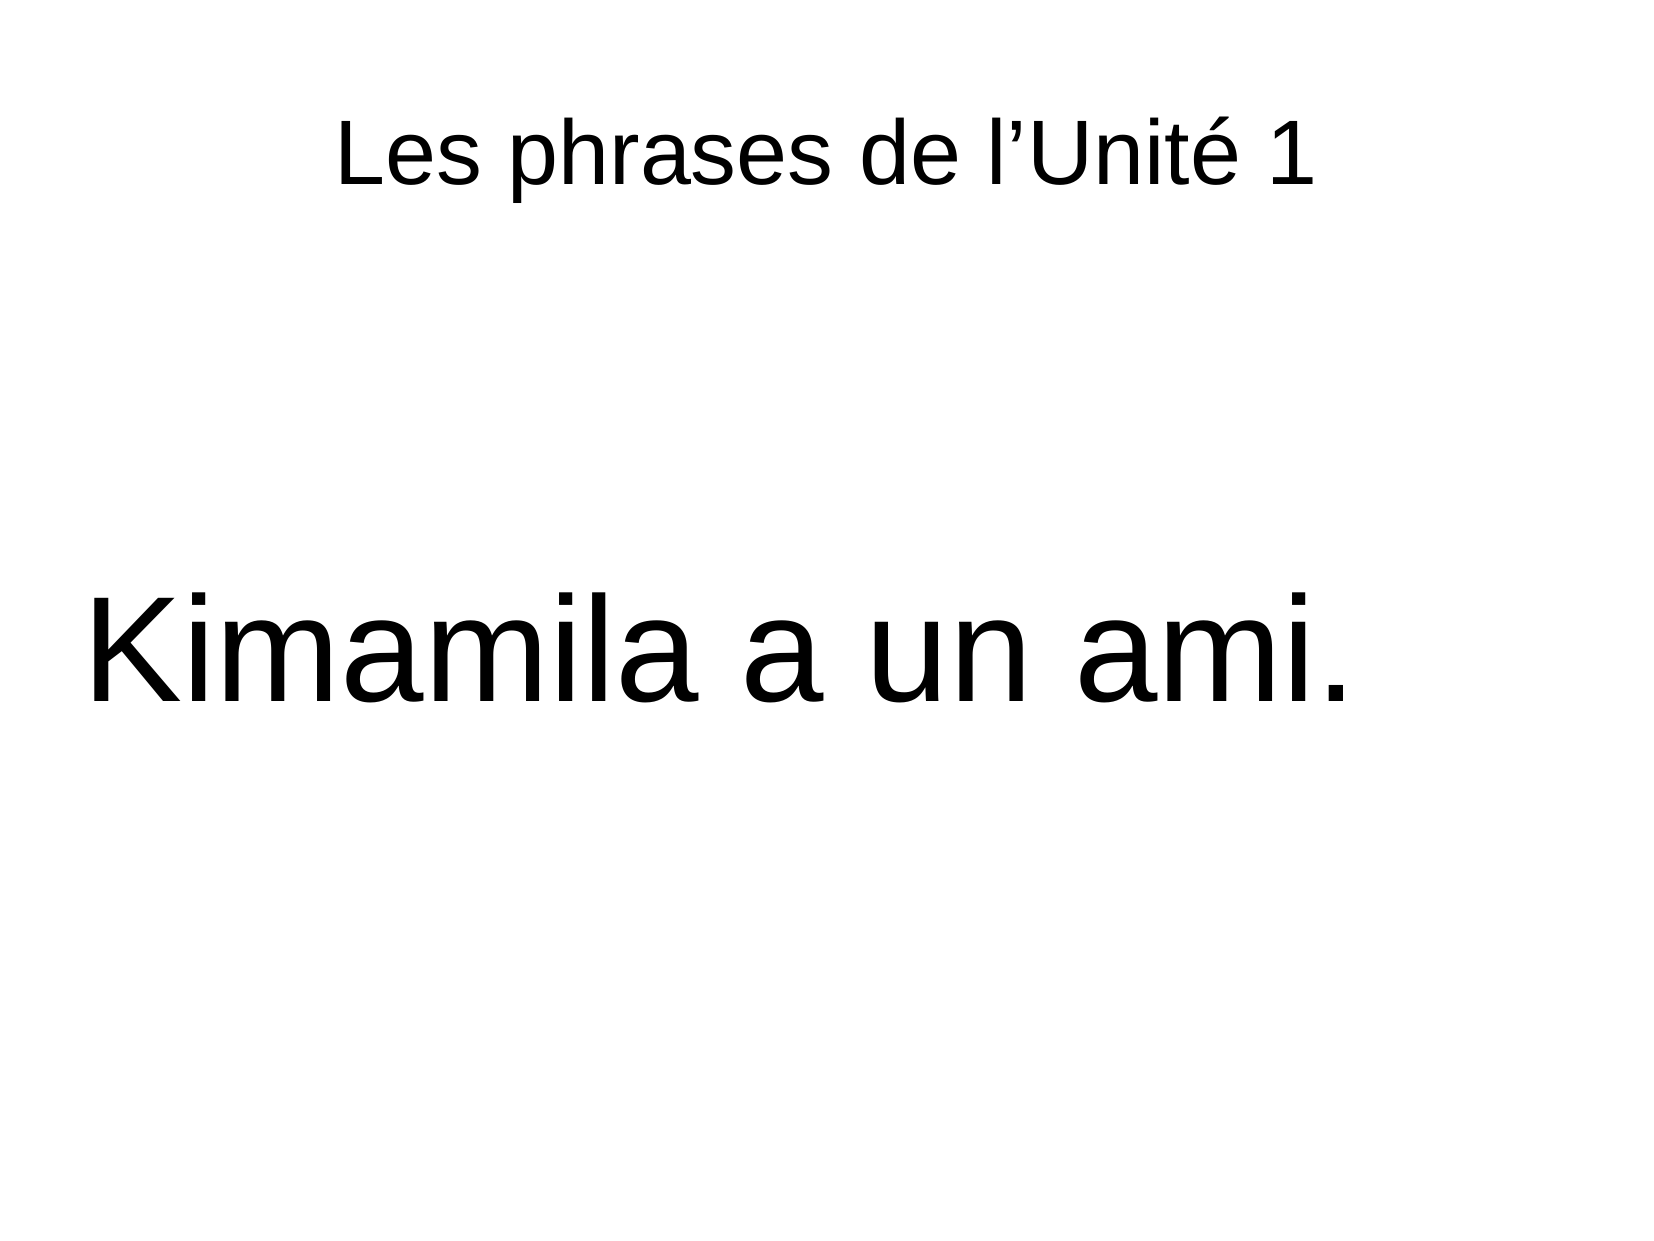

# Les phrases de l’Unité 1
Kimamila a un ami.